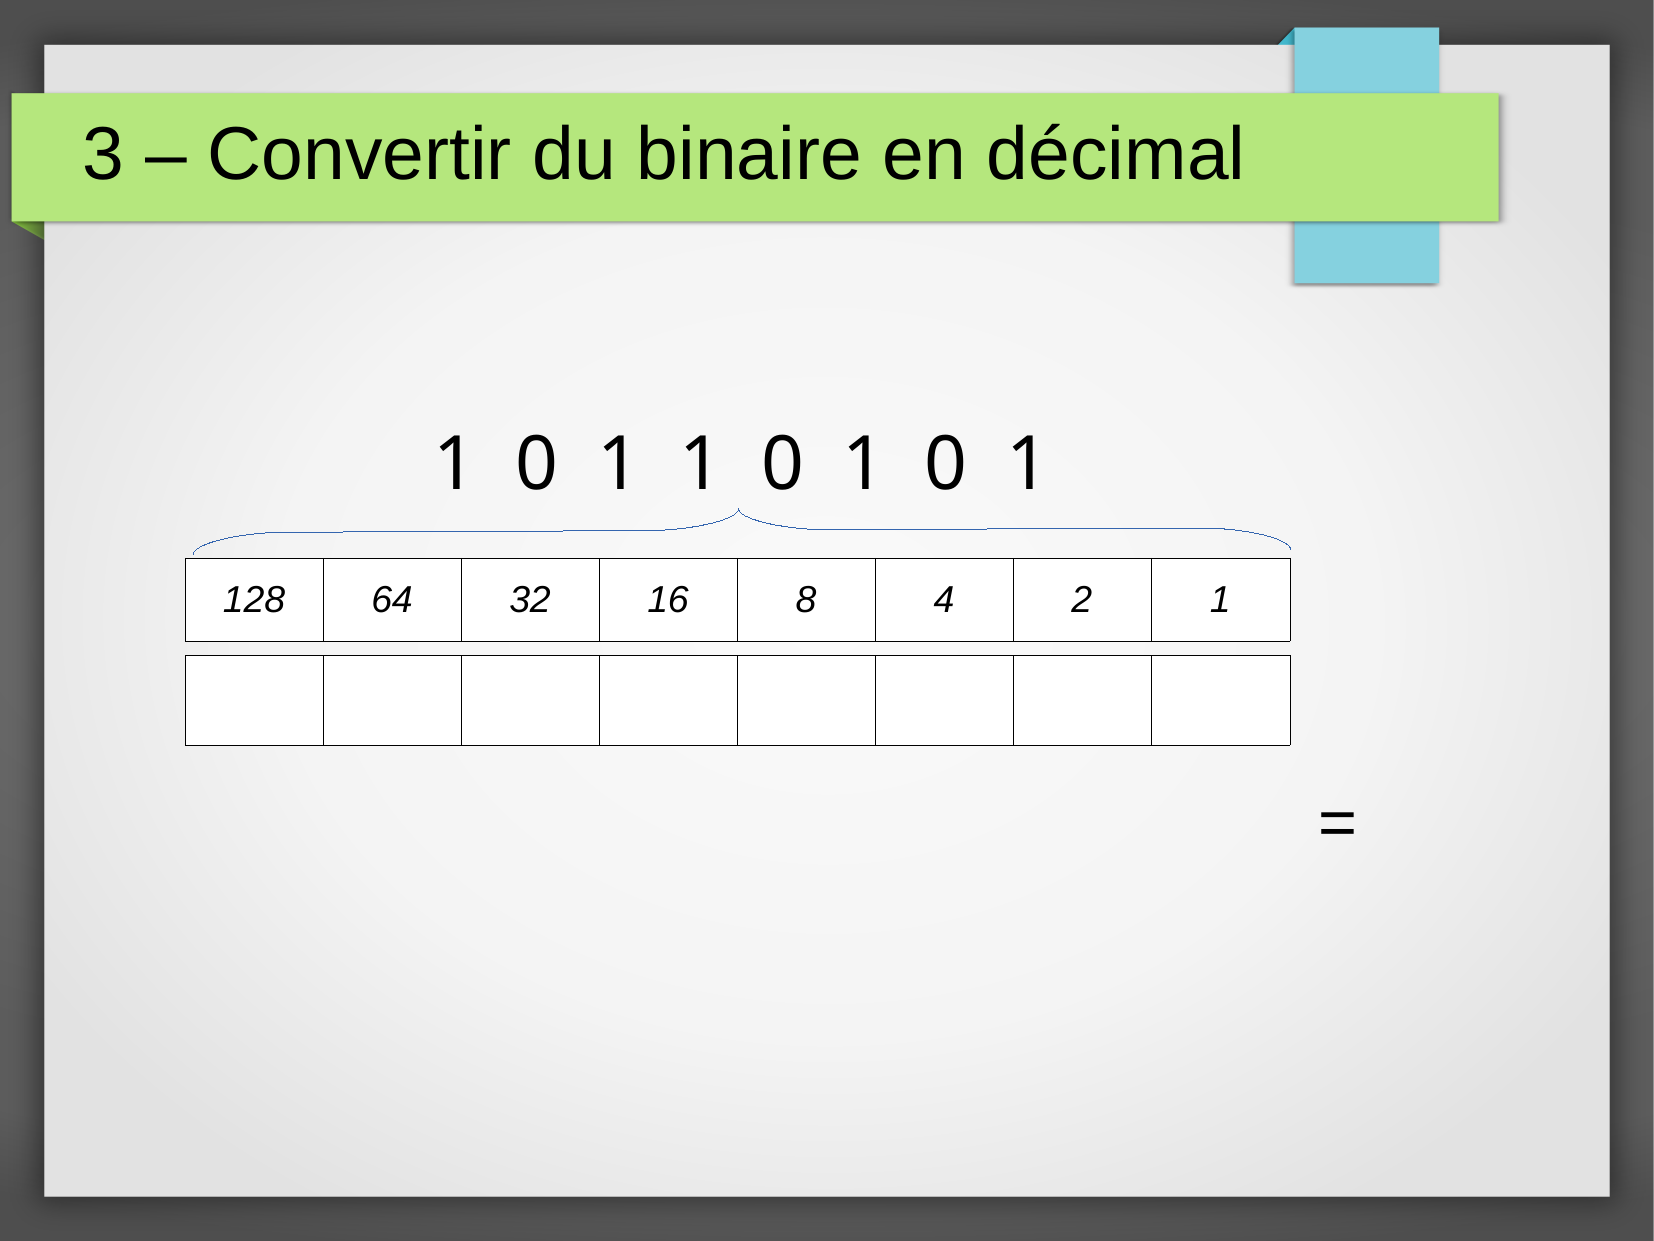

# 3 – Convertir du binaire en décimal
1 0 1 1 0 1 0 1
| 128 | 64 | 32 | 16 | 8 | 4 | 2 | 1 |
| --- | --- | --- | --- | --- | --- | --- | --- |
| | | | | | | | |
| --- | --- | --- | --- | --- | --- | --- | --- |
=